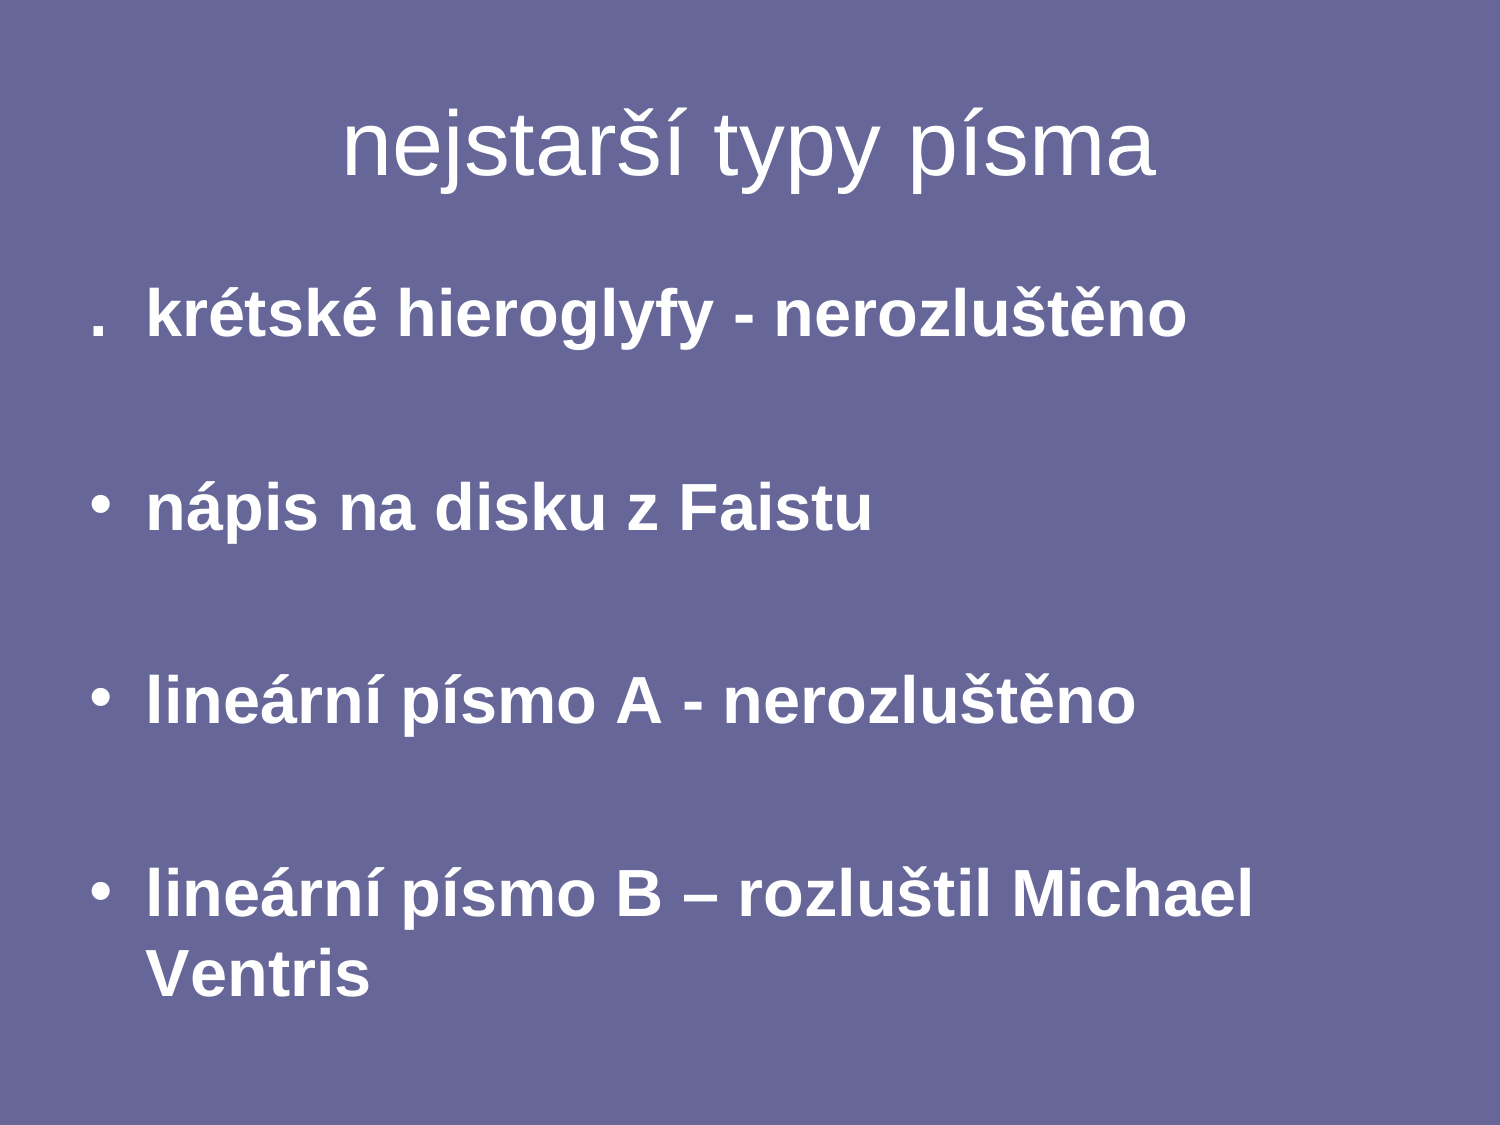

# nejstarší typy písma
. krétské hieroglyfy - nerozluštěno
nápis na disku z Faistu
lineární písmo A - nerozluštěno
lineární písmo B – rozluštil Michael Ventris